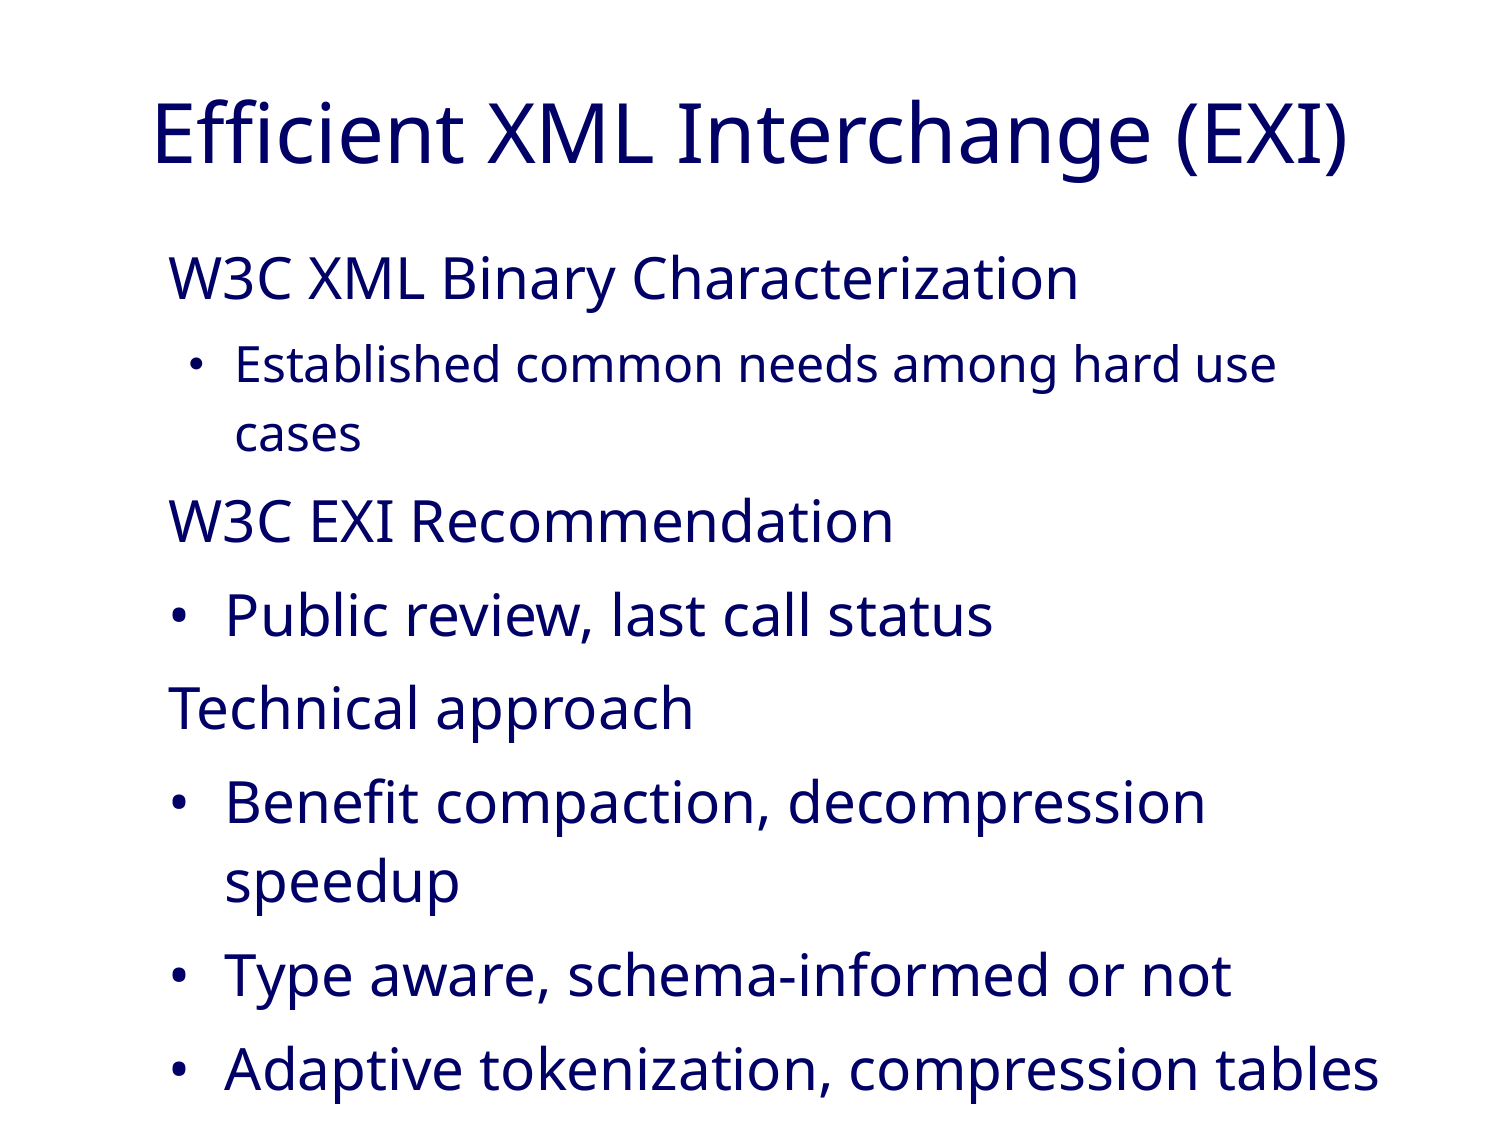

# Efficient XML Interchange (EXI)
W3C XML Binary Characterization
Established common needs among hard use cases
W3C EXI Recommendation
Public review, last call status
Technical approach
Benefit compaction, decompression speedup
Type aware, schema-informed or not
Adaptive tokenization, compression tables
Can stabilize on a document type or further refine based on statistical analysis of corpus